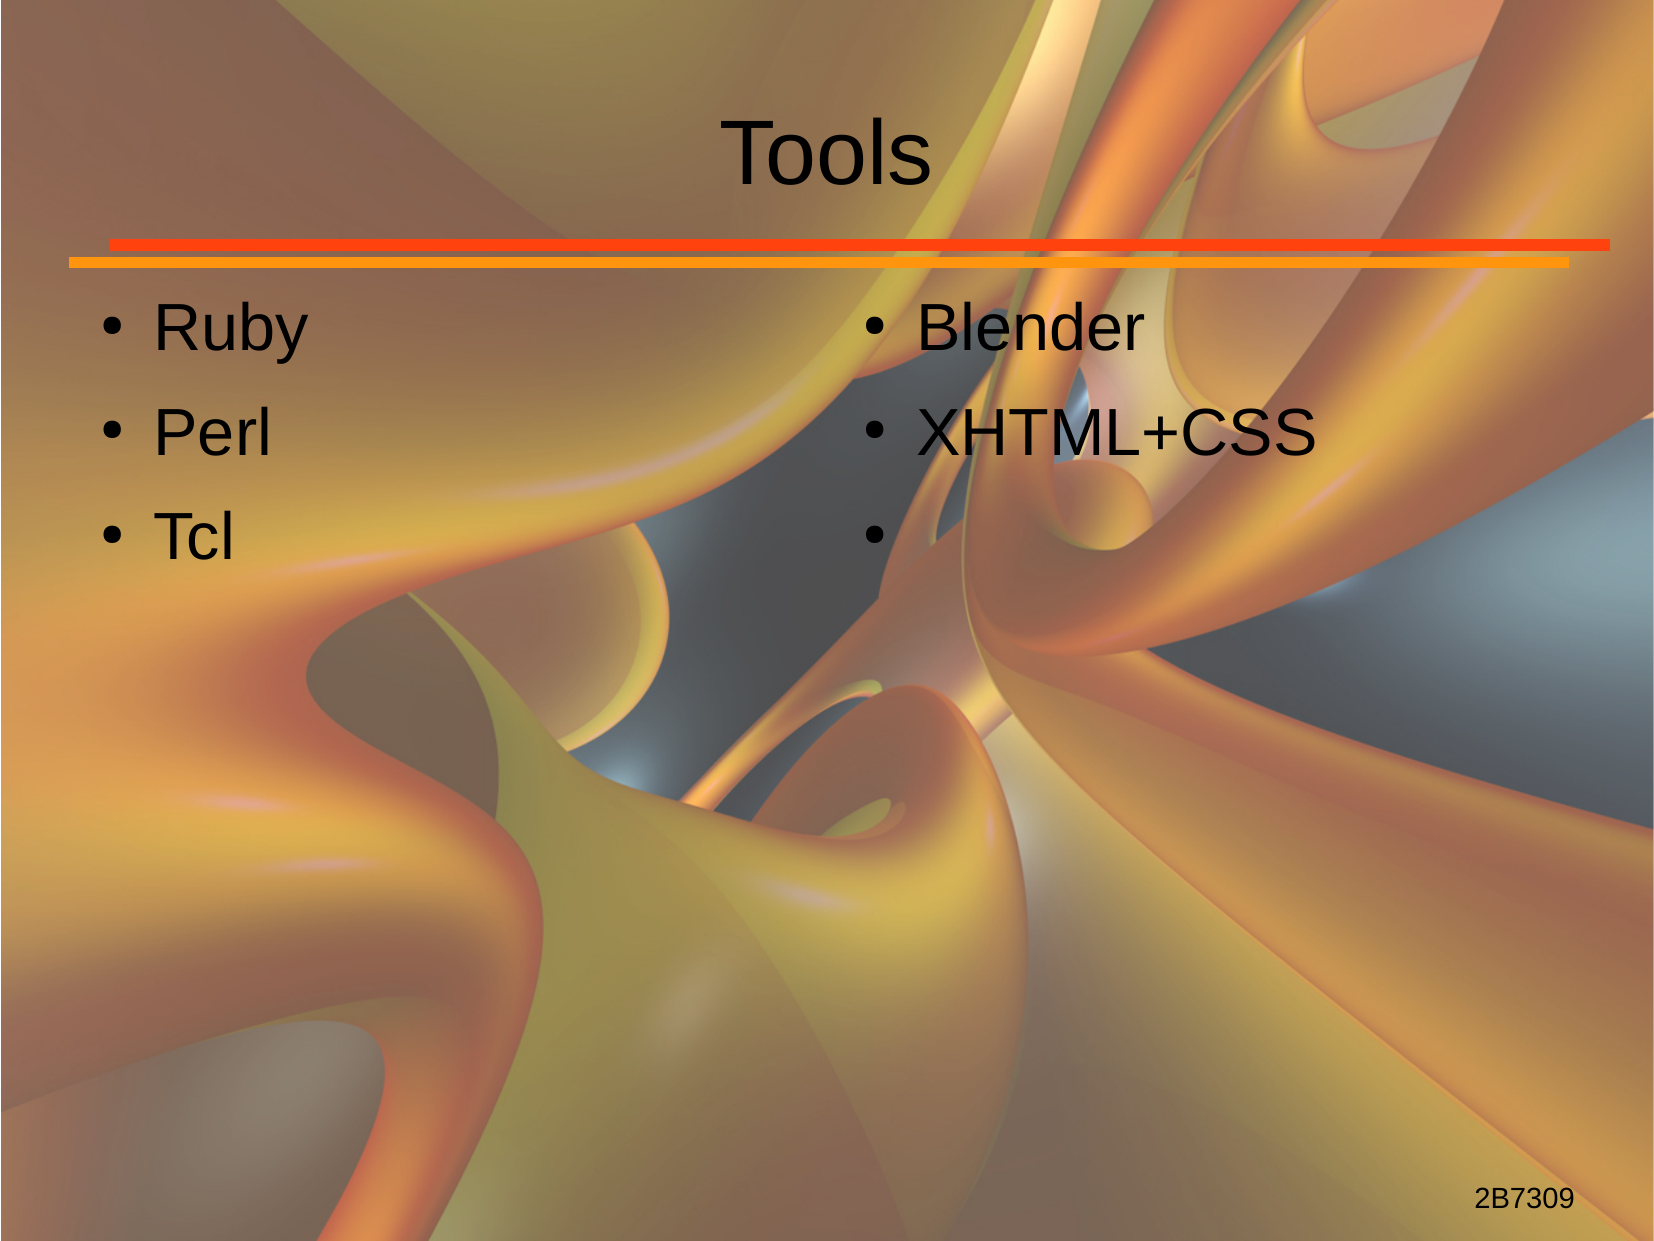

# Tools
Ruby
Perl
Tcl
Blender
XHTML+CSS